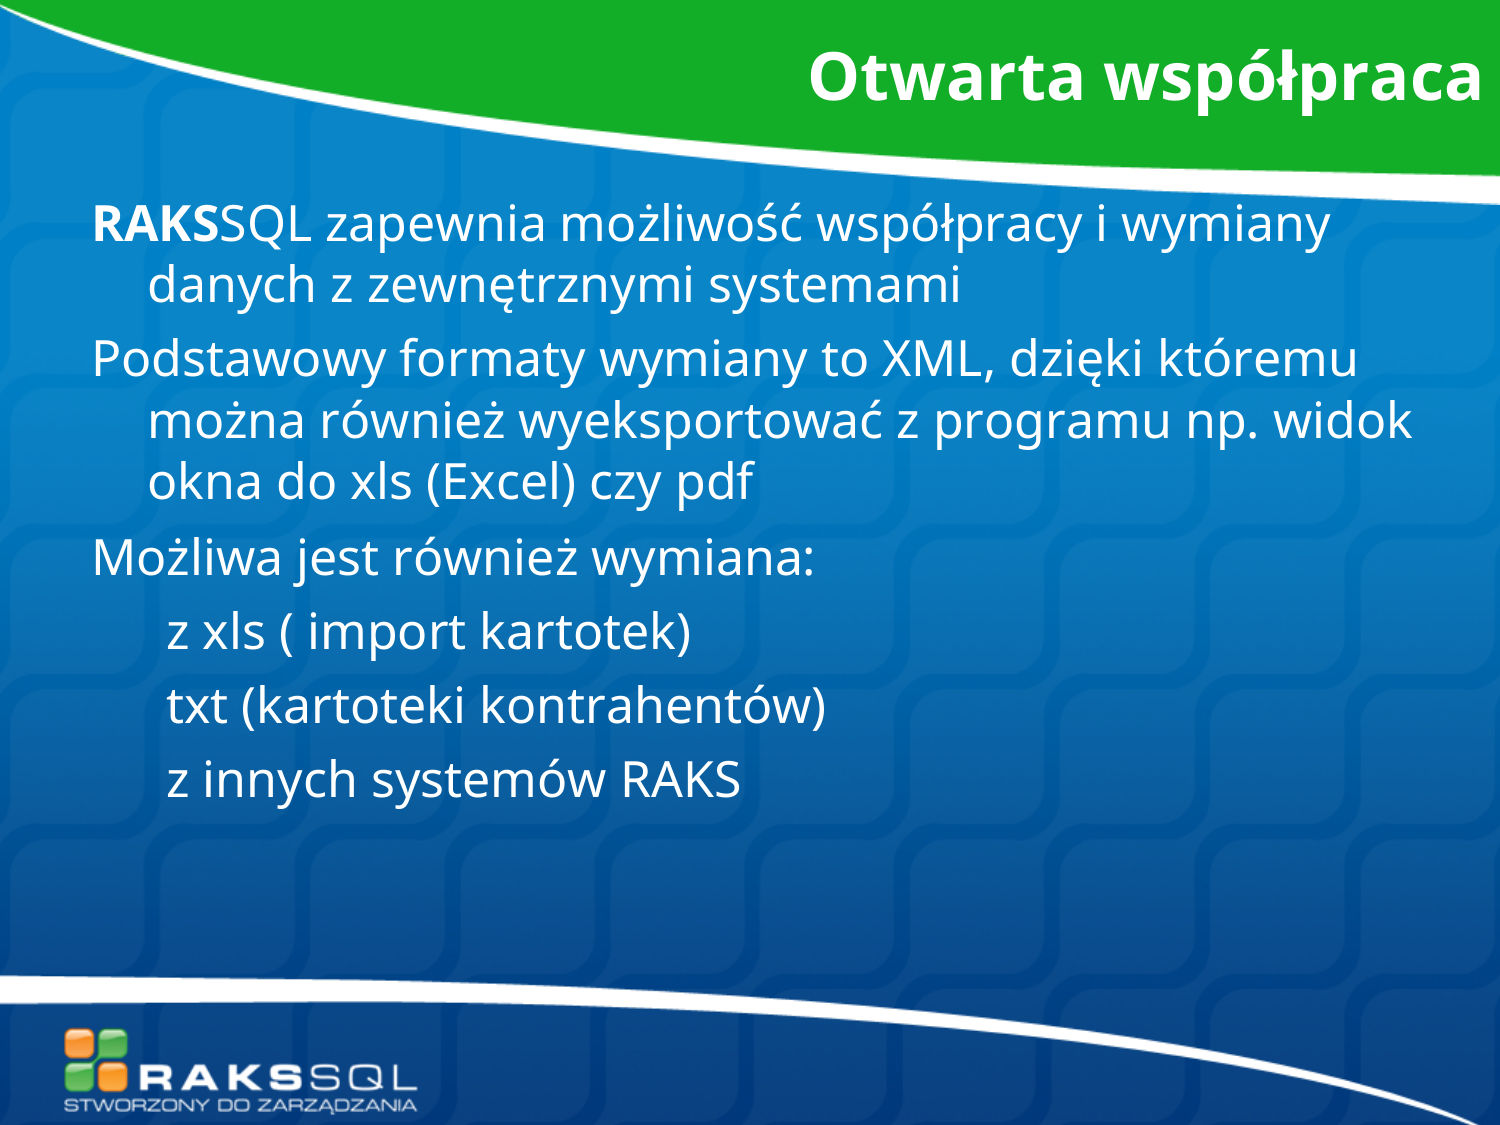

# Otwarta współpraca
RAKSSQL zapewnia możliwość współpracy i wymiany danych z zewnętrznymi systemami
Podstawowy formaty wymiany to XML, dzięki któremu można również wyeksportować z programu np. widok okna do xls (Excel) czy pdf
Możliwa jest również wymiana:
z xls ( import kartotek)‏
txt (kartoteki kontrahentów)
z innych systemów RAKS
INTERSYSTEM Warszawa 22 846 2084